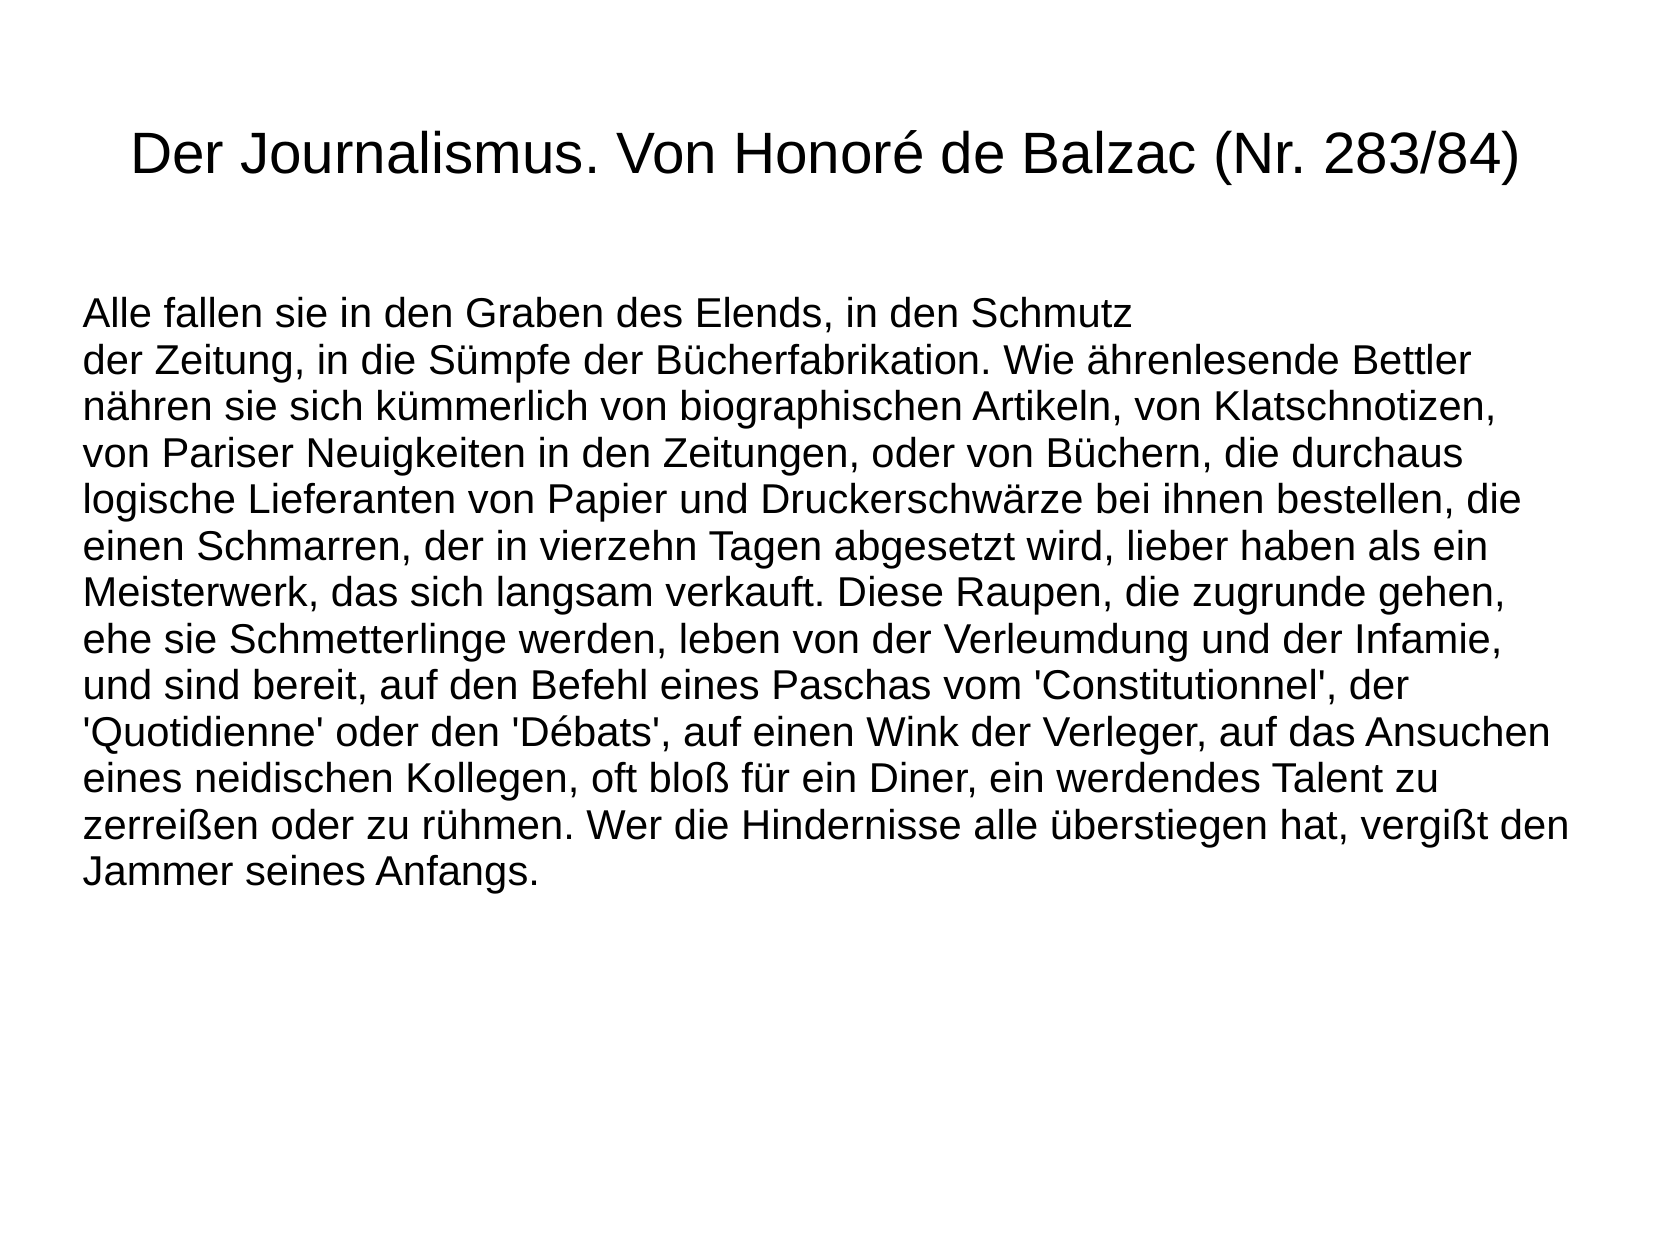

# Der Journalismus. Von Honoré de Balzac (Nr. 283/84)
Alle fallen sie in den Graben des Elends, in den Schmutz
der Zeitung, in die Sümpfe der Bücherfabrikation. Wie ährenlesende Bettler nähren sie sich kümmerlich von biographischen Artikeln, von Klatschnotizen, von Pariser Neuigkeiten in den Zeitungen, oder von Büchern, die durchaus logische Lieferanten von Papier und Druckerschwärze bei ihnen bestellen, die einen Schmarren, der in vierzehn Tagen abgesetzt wird, lieber haben als ein Meisterwerk, das sich langsam verkauft. Diese Raupen, die zugrunde gehen,
ehe sie Schmetterlinge werden, leben von der Verleumdung und der Infamie, und sind bereit, auf den Befehl eines Paschas vom 'Constitutionnel', der 'Quotidienne' oder den 'Débats', auf einen Wink der Verleger, auf das Ansuchen eines neidischen Kollegen, oft bloß für ein Diner, ein werdendes Talent zu zerreißen oder zu rühmen. Wer die Hindernisse alle überstiegen hat, vergißt den
Jammer seines Anfangs.